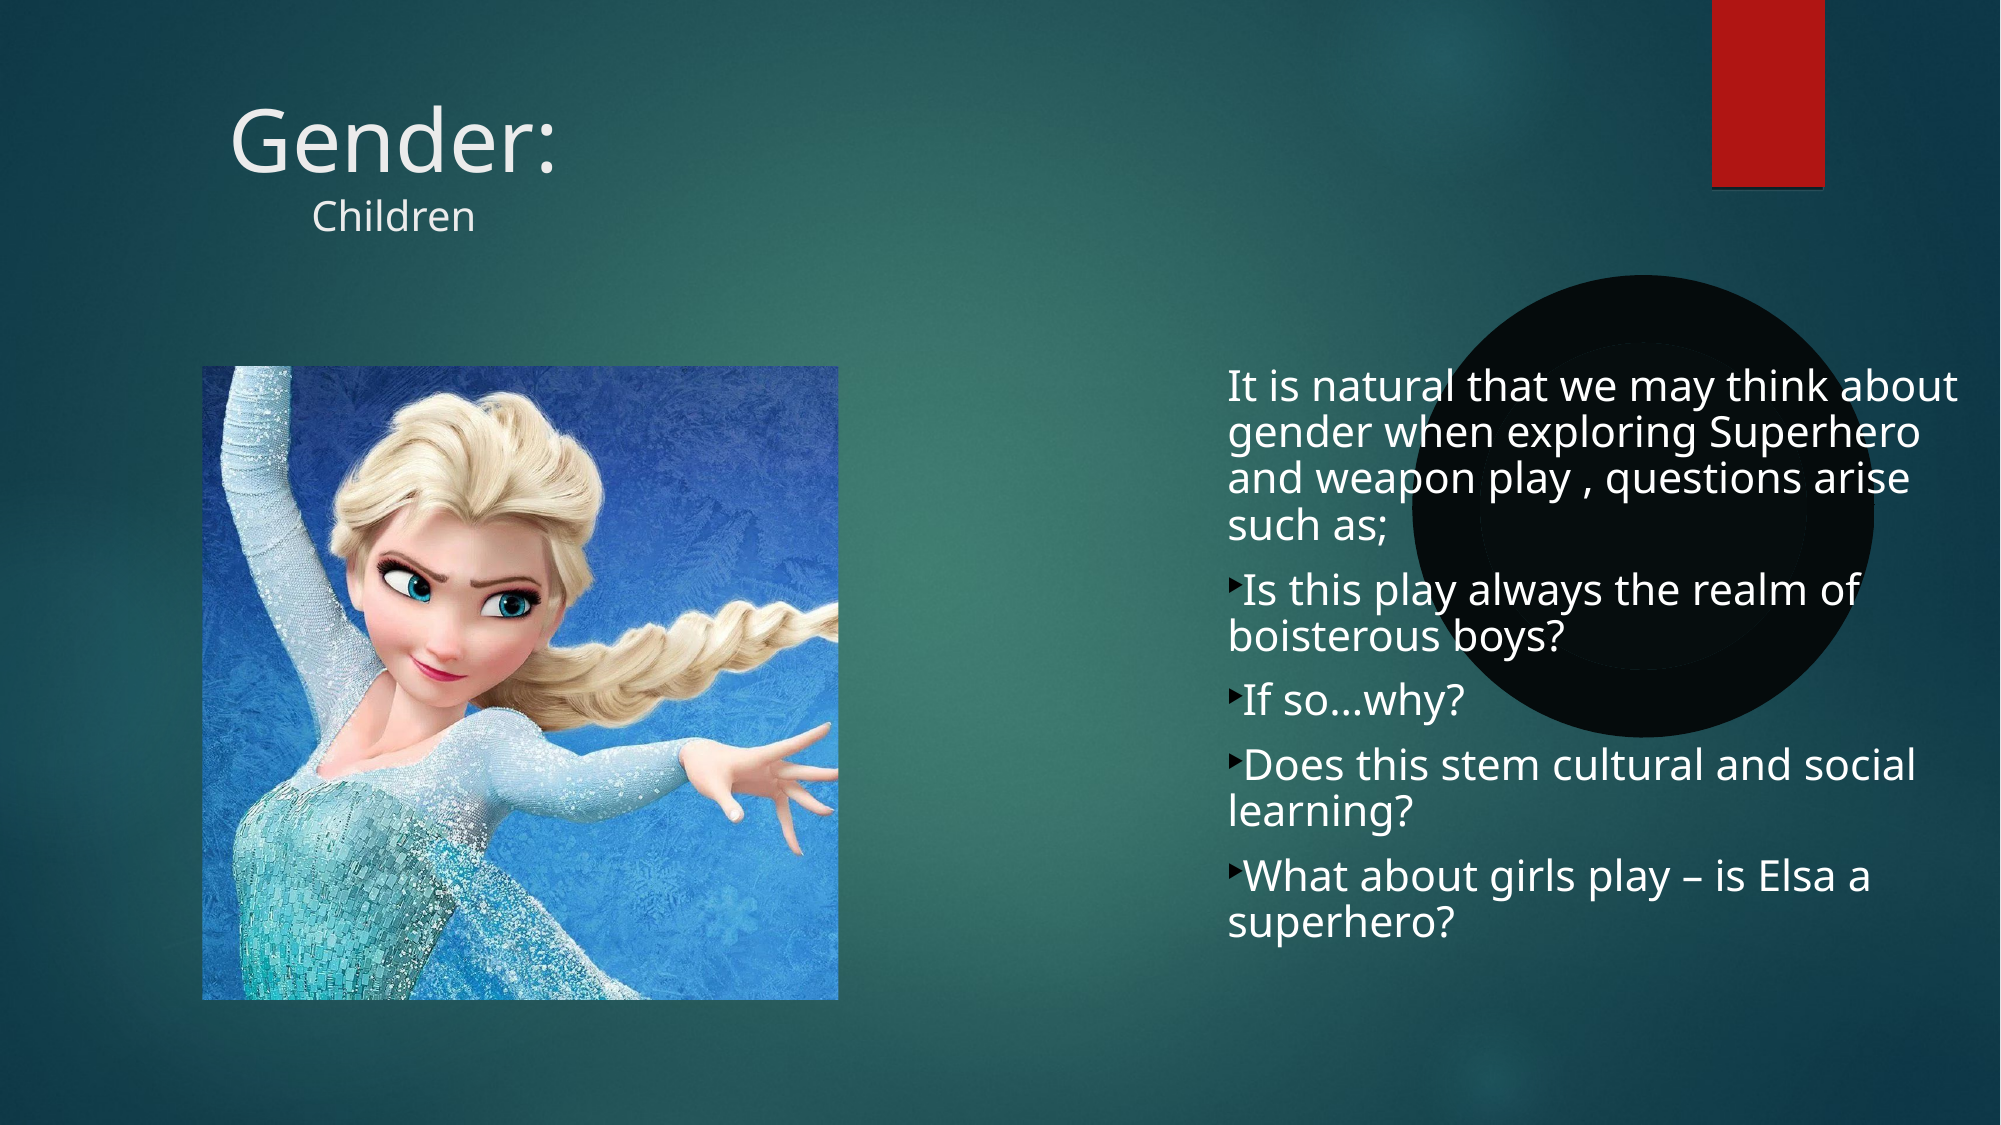

# Gender: Children
It is natural that we may think about gender when exploring Superhero and weapon play , questions arise such as;
Is this play always the realm of boisterous boys?
If so…why?
Does this stem cultural and social learning?
What about girls play – is Elsa a superhero?